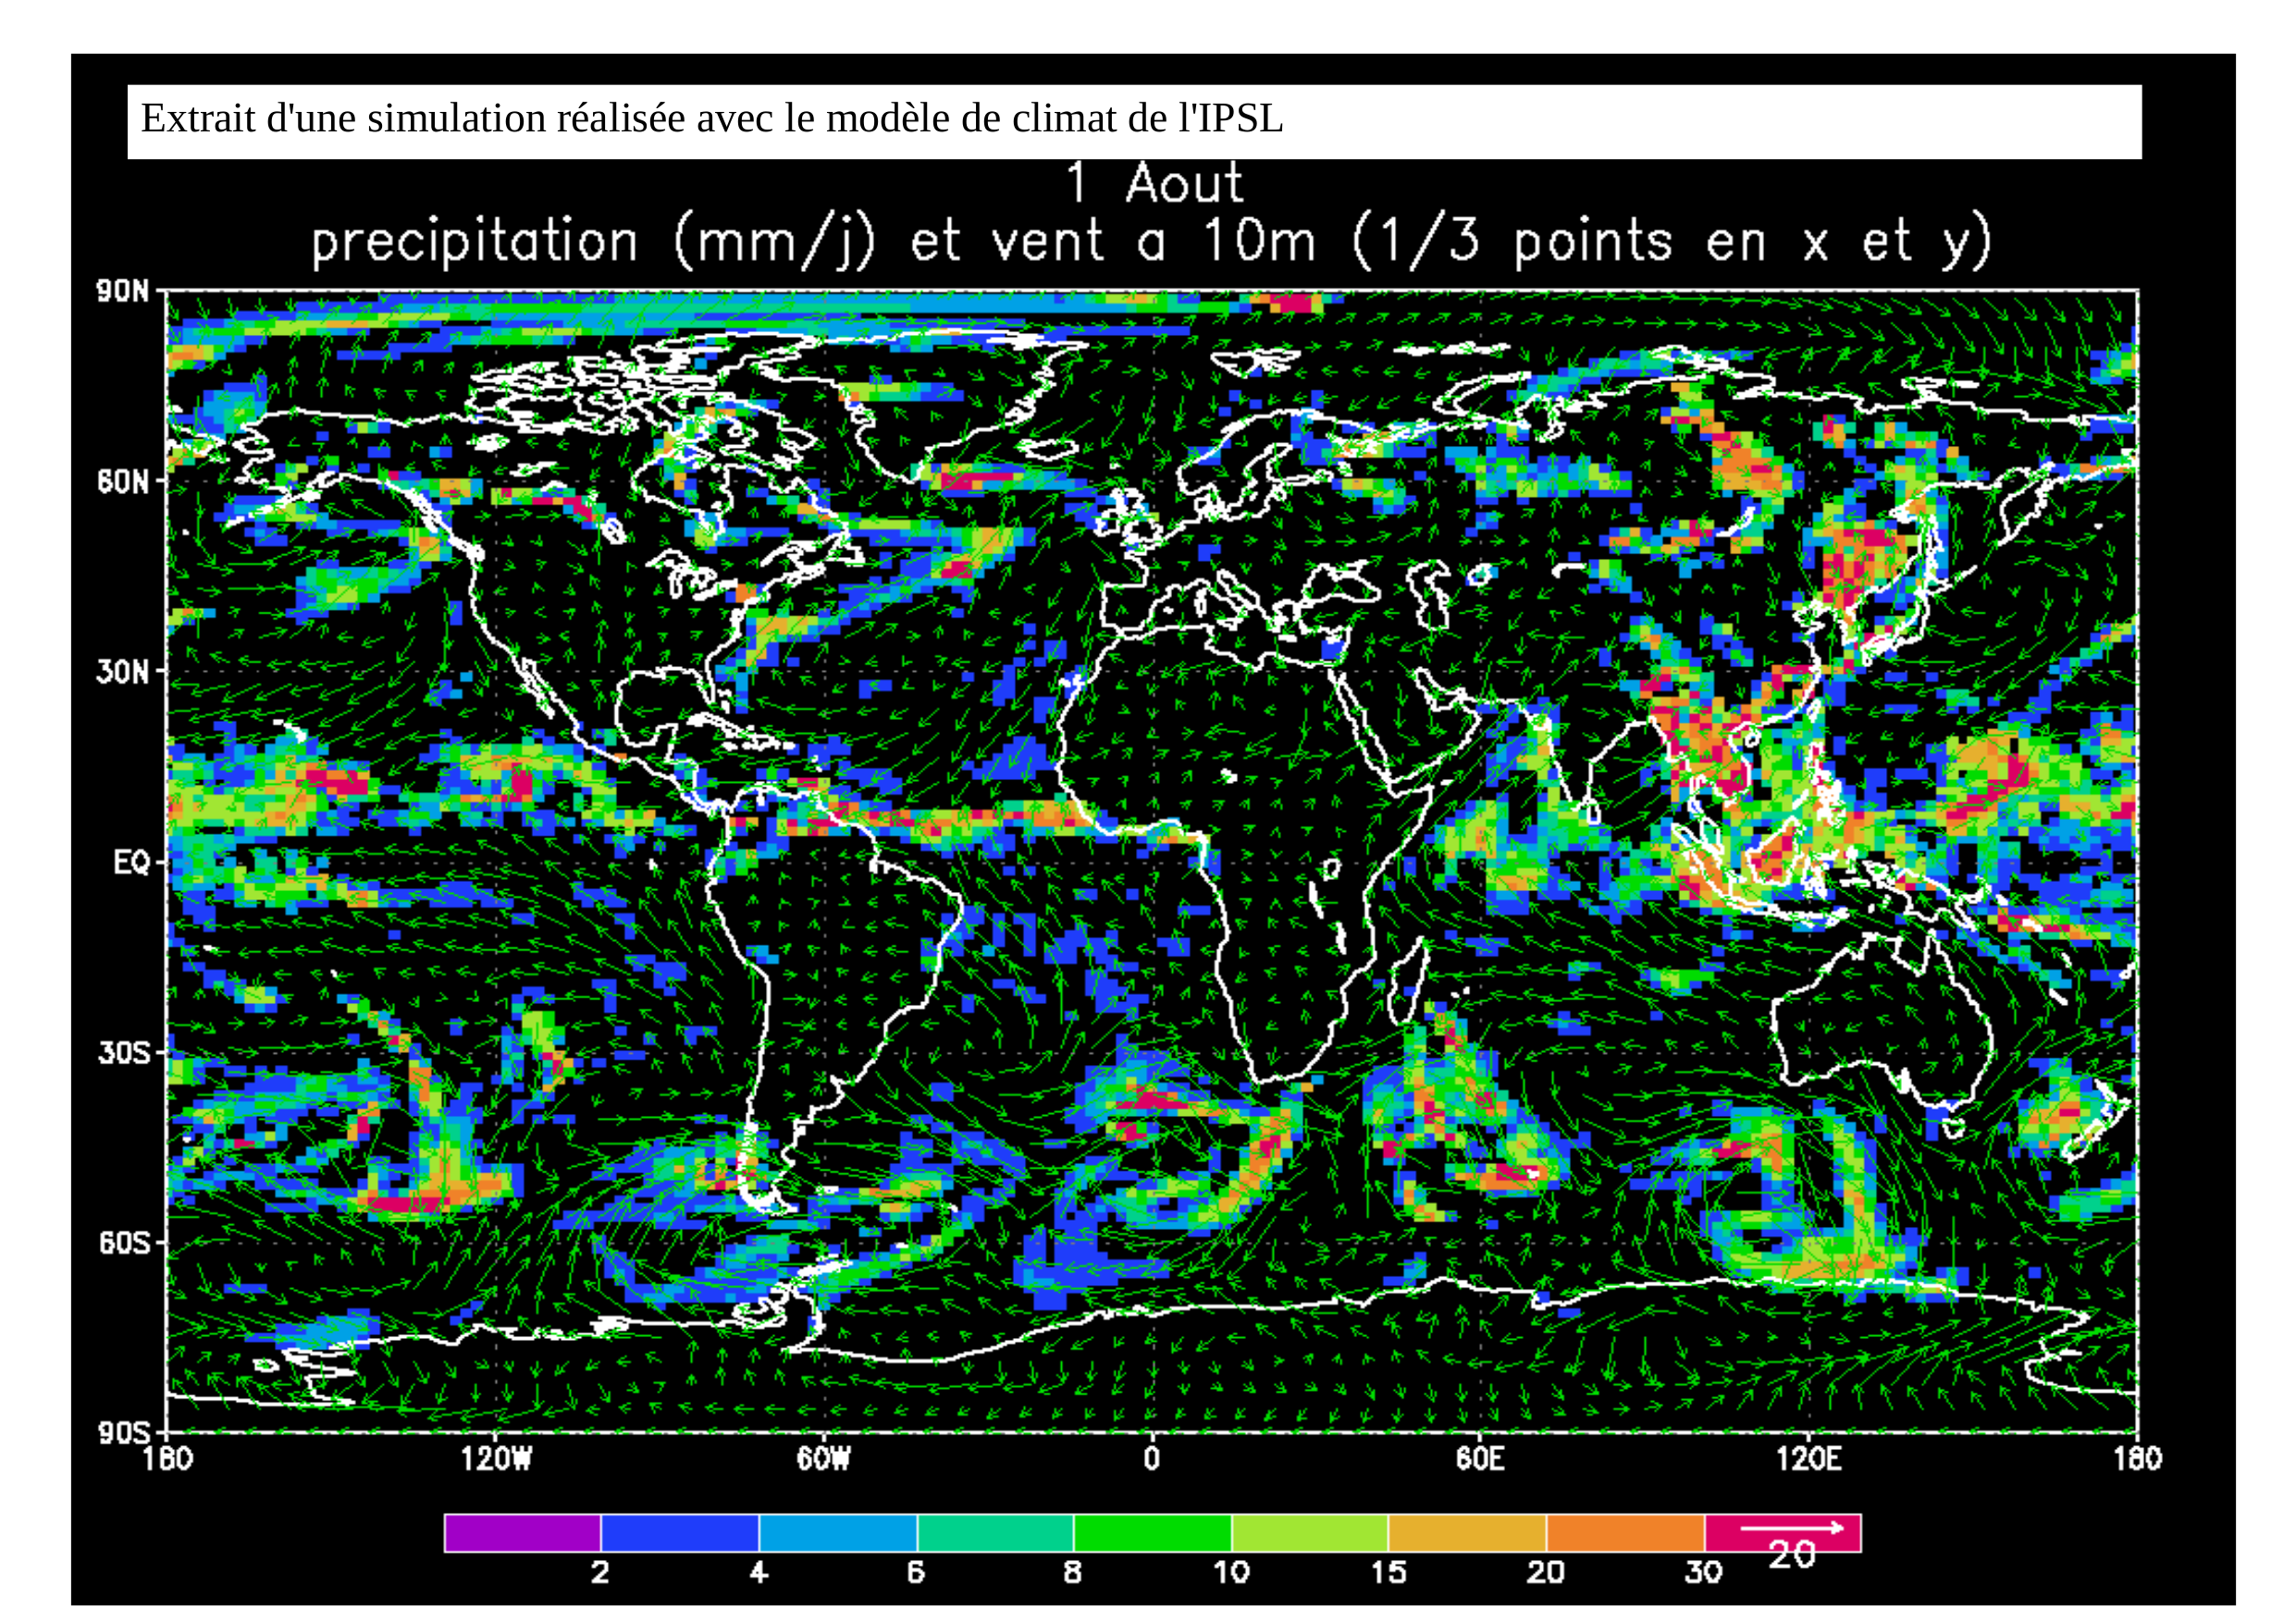

Extrait d'une simulation réalisée avec le modèle de climat de l'IPSL